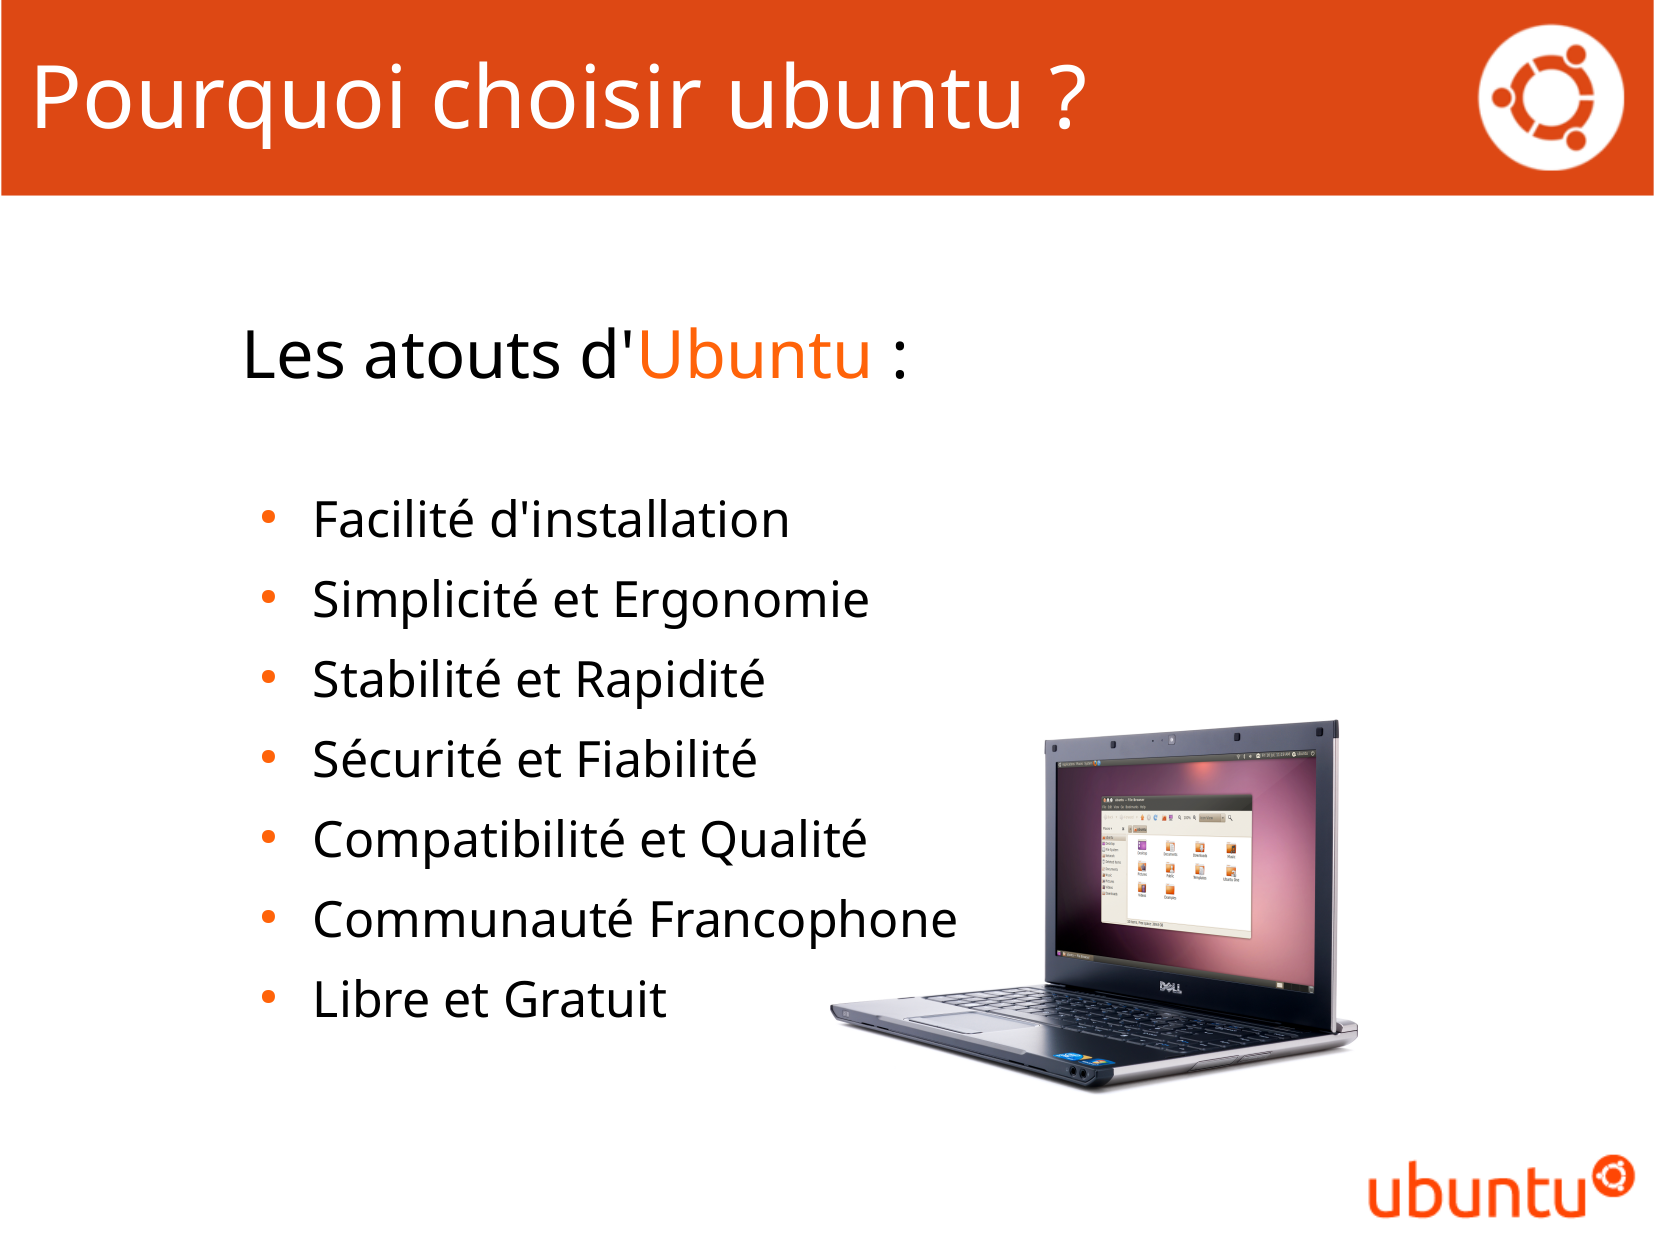

# Pourquoi choisir ubuntu ?
Les atouts d'Ubuntu :
Facilité d'installation
Simplicité et Ergonomie
Stabilité et Rapidité
Sécurité et Fiabilité
Compatibilité et Qualité
Communauté Francophone
Libre et Gratuit